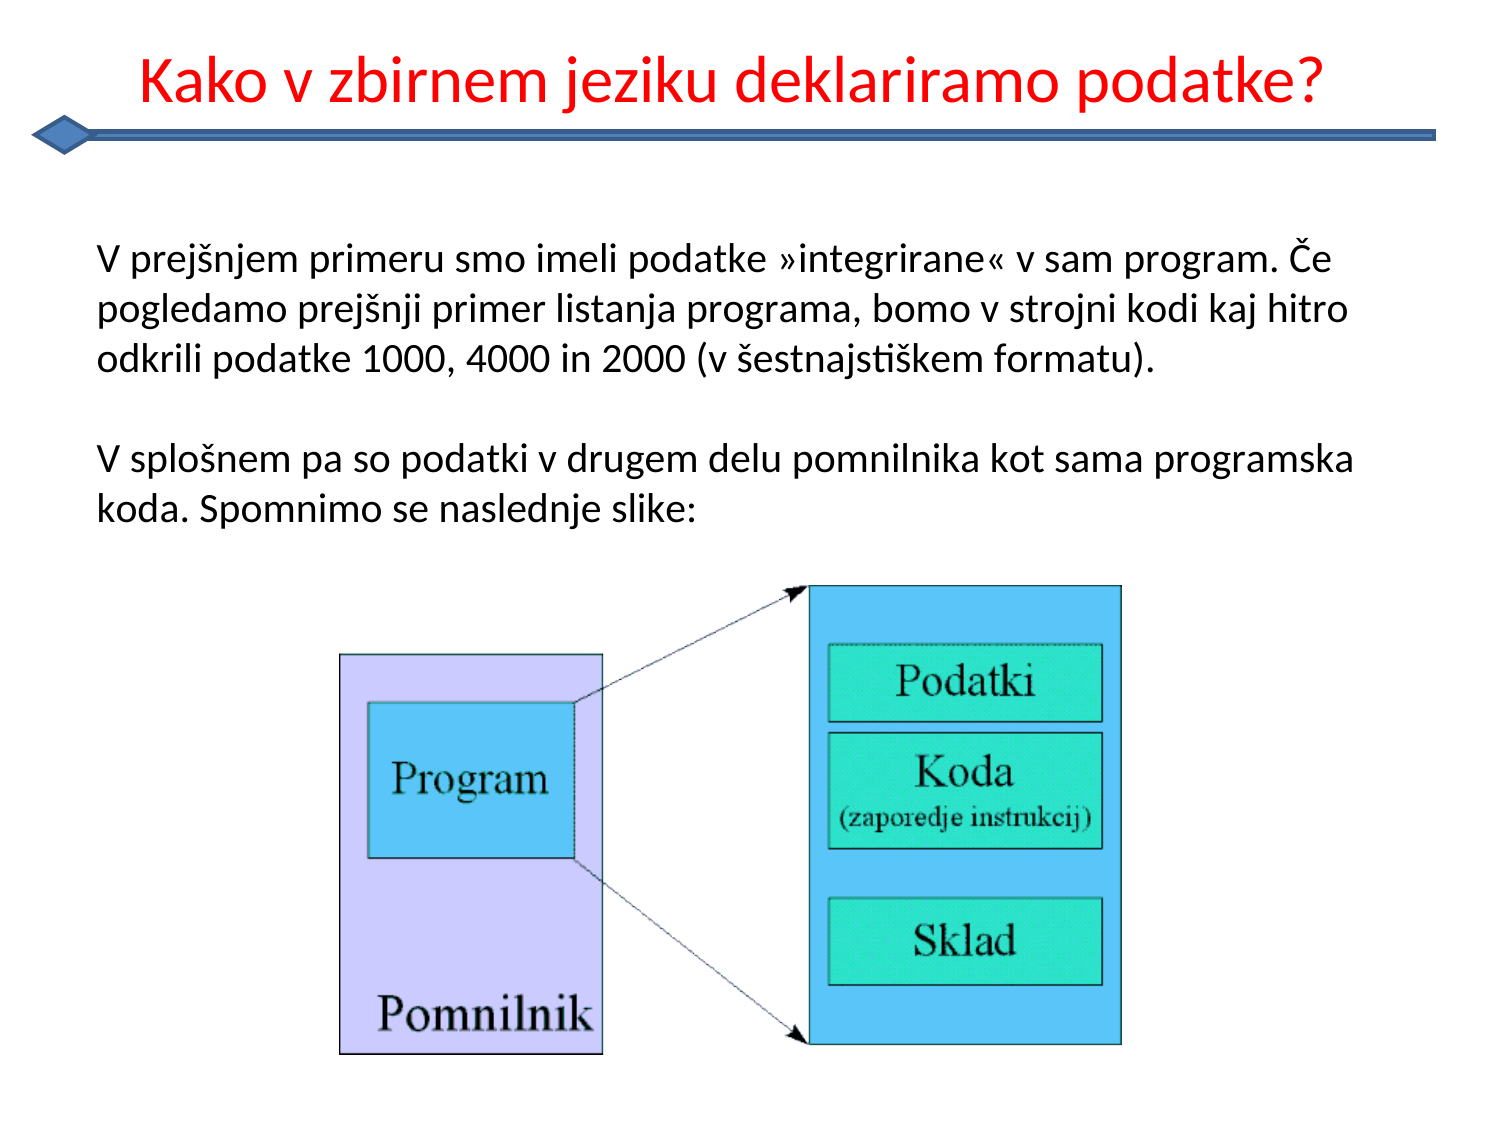

# Kako v zbirnem jeziku deklariramo podatke?
V prejšnjem primeru smo imeli podatke »integrirane« v sam program. Če pogledamo prejšnji primer listanja programa, bomo v strojni kodi kaj hitro odkrili podatke 1000, 4000 in 2000 (v šestnajstiškem formatu).
V splošnem pa so podatki v drugem delu pomnilnika kot sama programska koda. Spomnimo se naslednje slike: